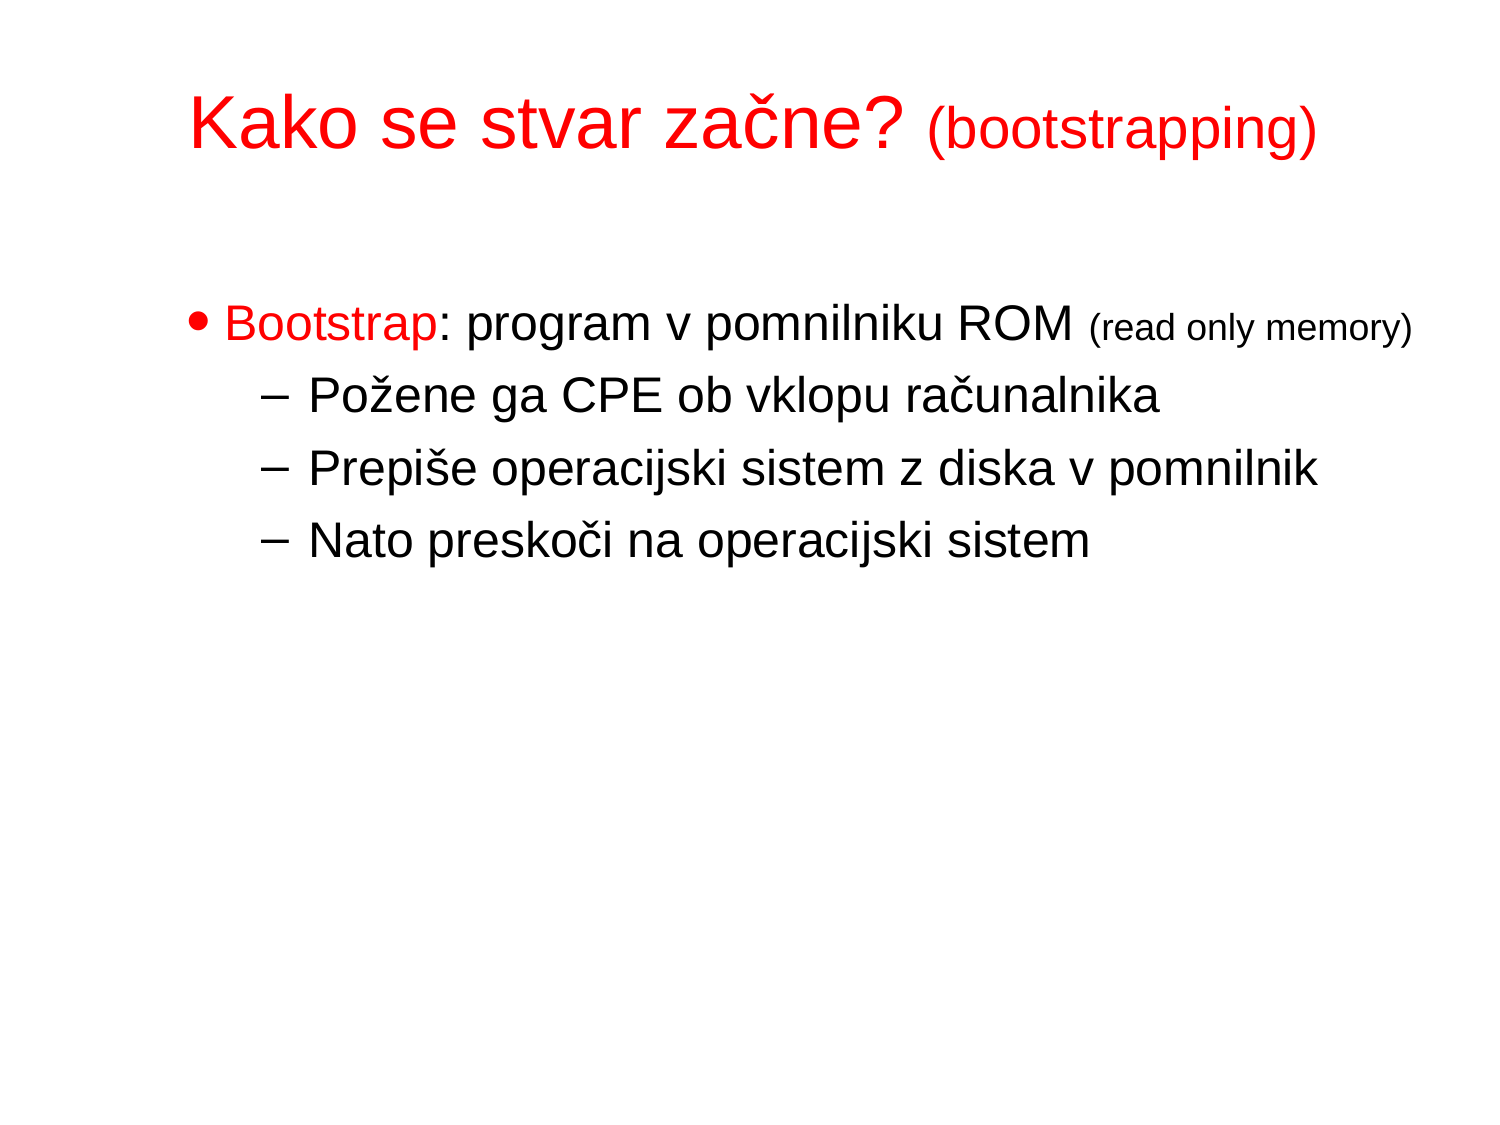

# Kako se stvar začne? (bootstrapping)
Bootstrap: program v pomnilniku ROM (read only memory)
Požene ga CPE ob vklopu računalnika
Prepiše operacijski sistem z diska v pomnilnik
Nato preskoči na operacijski sistem